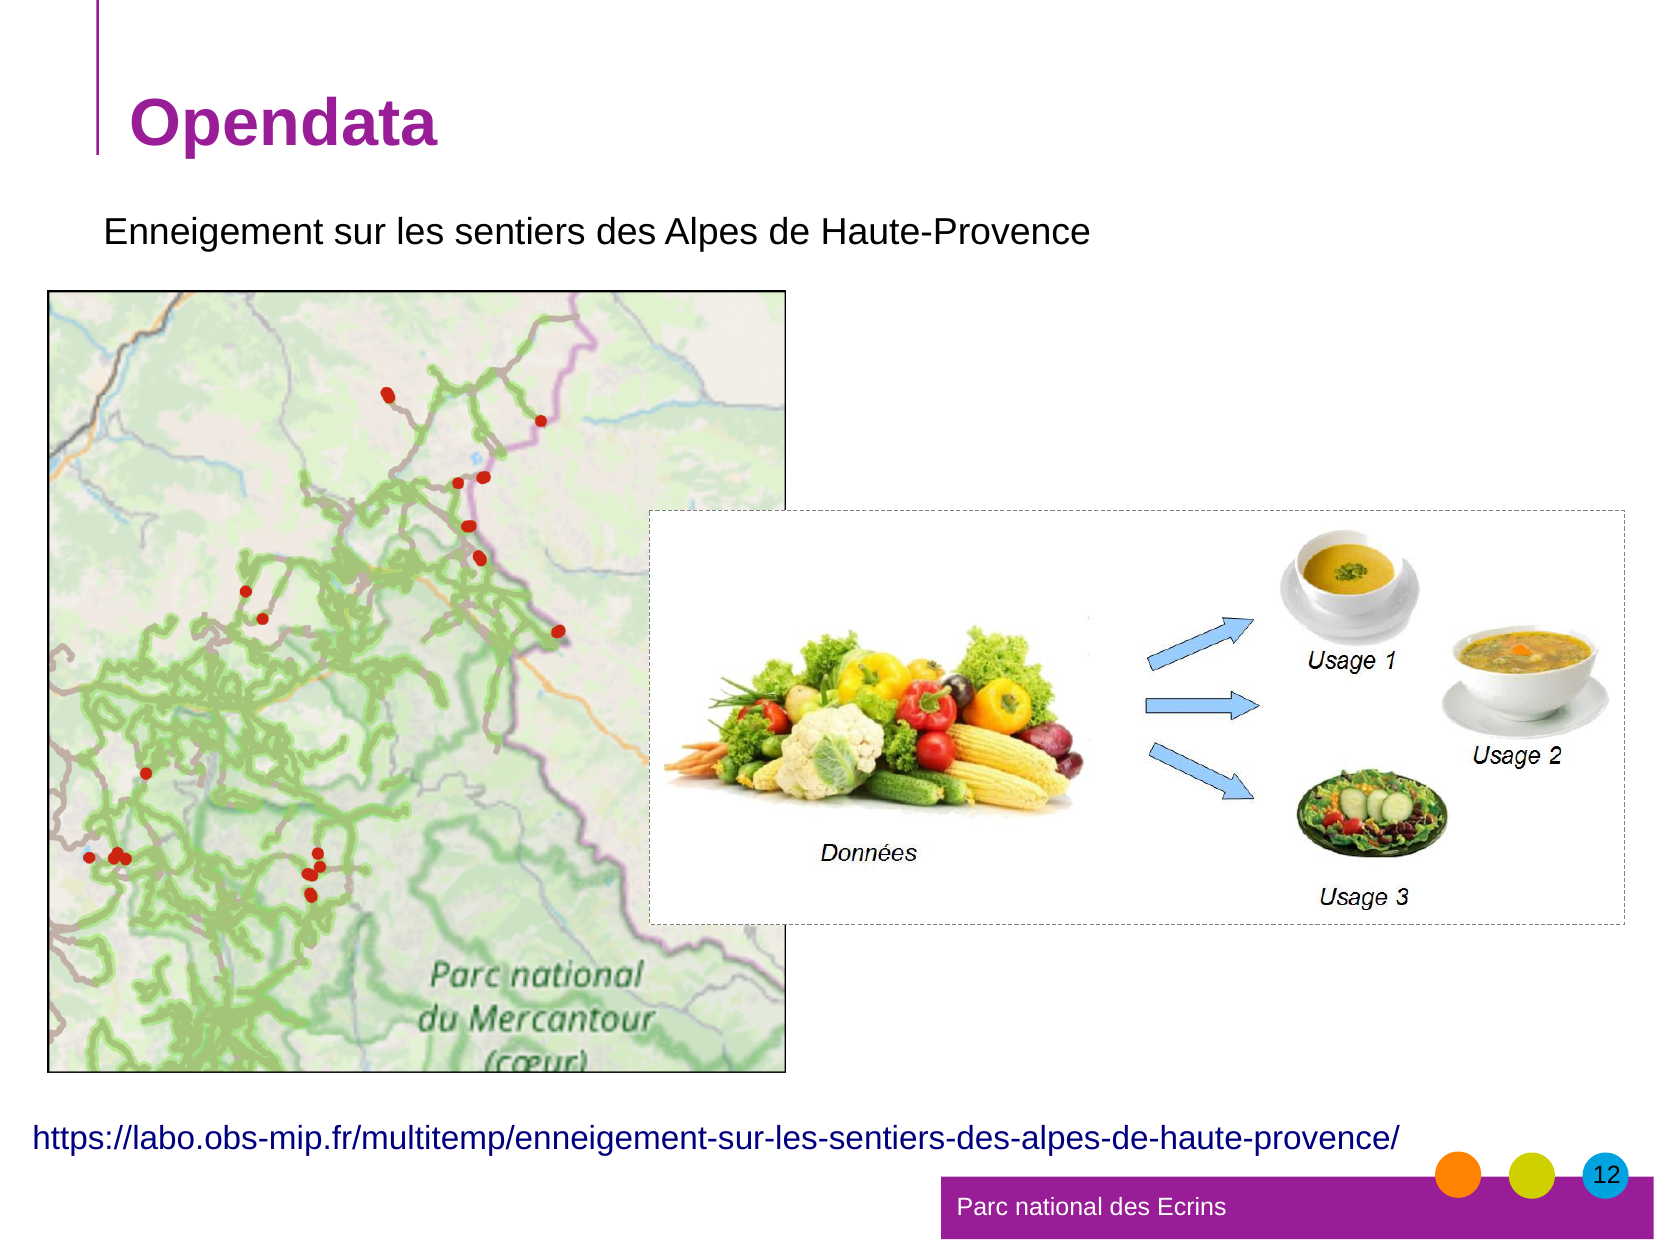

# Opendata
Enneigement sur les sentiers des Alpes de Haute-Provence
https://labo.obs-mip.fr/multitemp/enneigement-sur-les-sentiers-des-alpes-de-haute-provence/